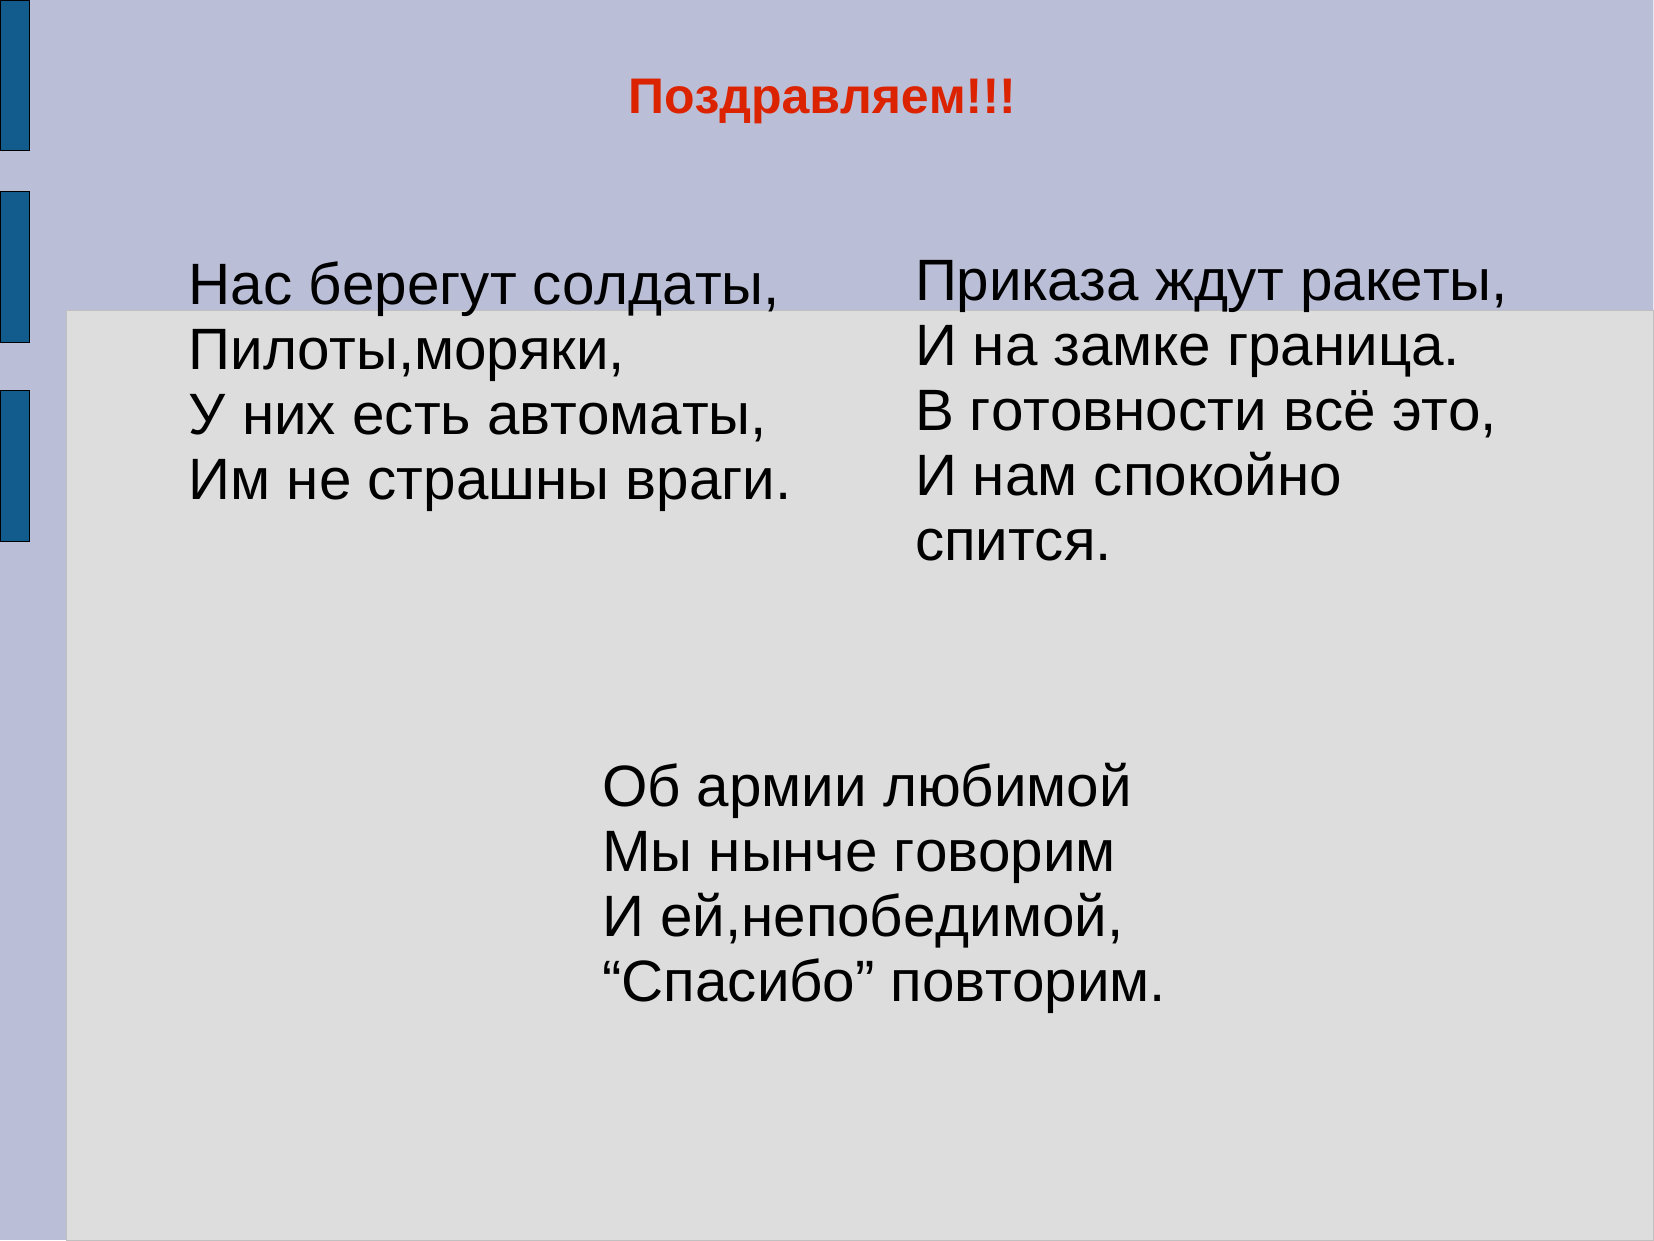

# Поздравляем!!!
Приказа ждут ракеты,
И на замке граница.
В готовности всё это,
И нам спокойно спится.
Нас берегут солдаты,
Пилоты,моряки,
У них есть автоматы,
Им не страшны враги.
Об армии любимой
Мы нынче говорим
И ей,непобедимой,
“Спасибо” повторим.